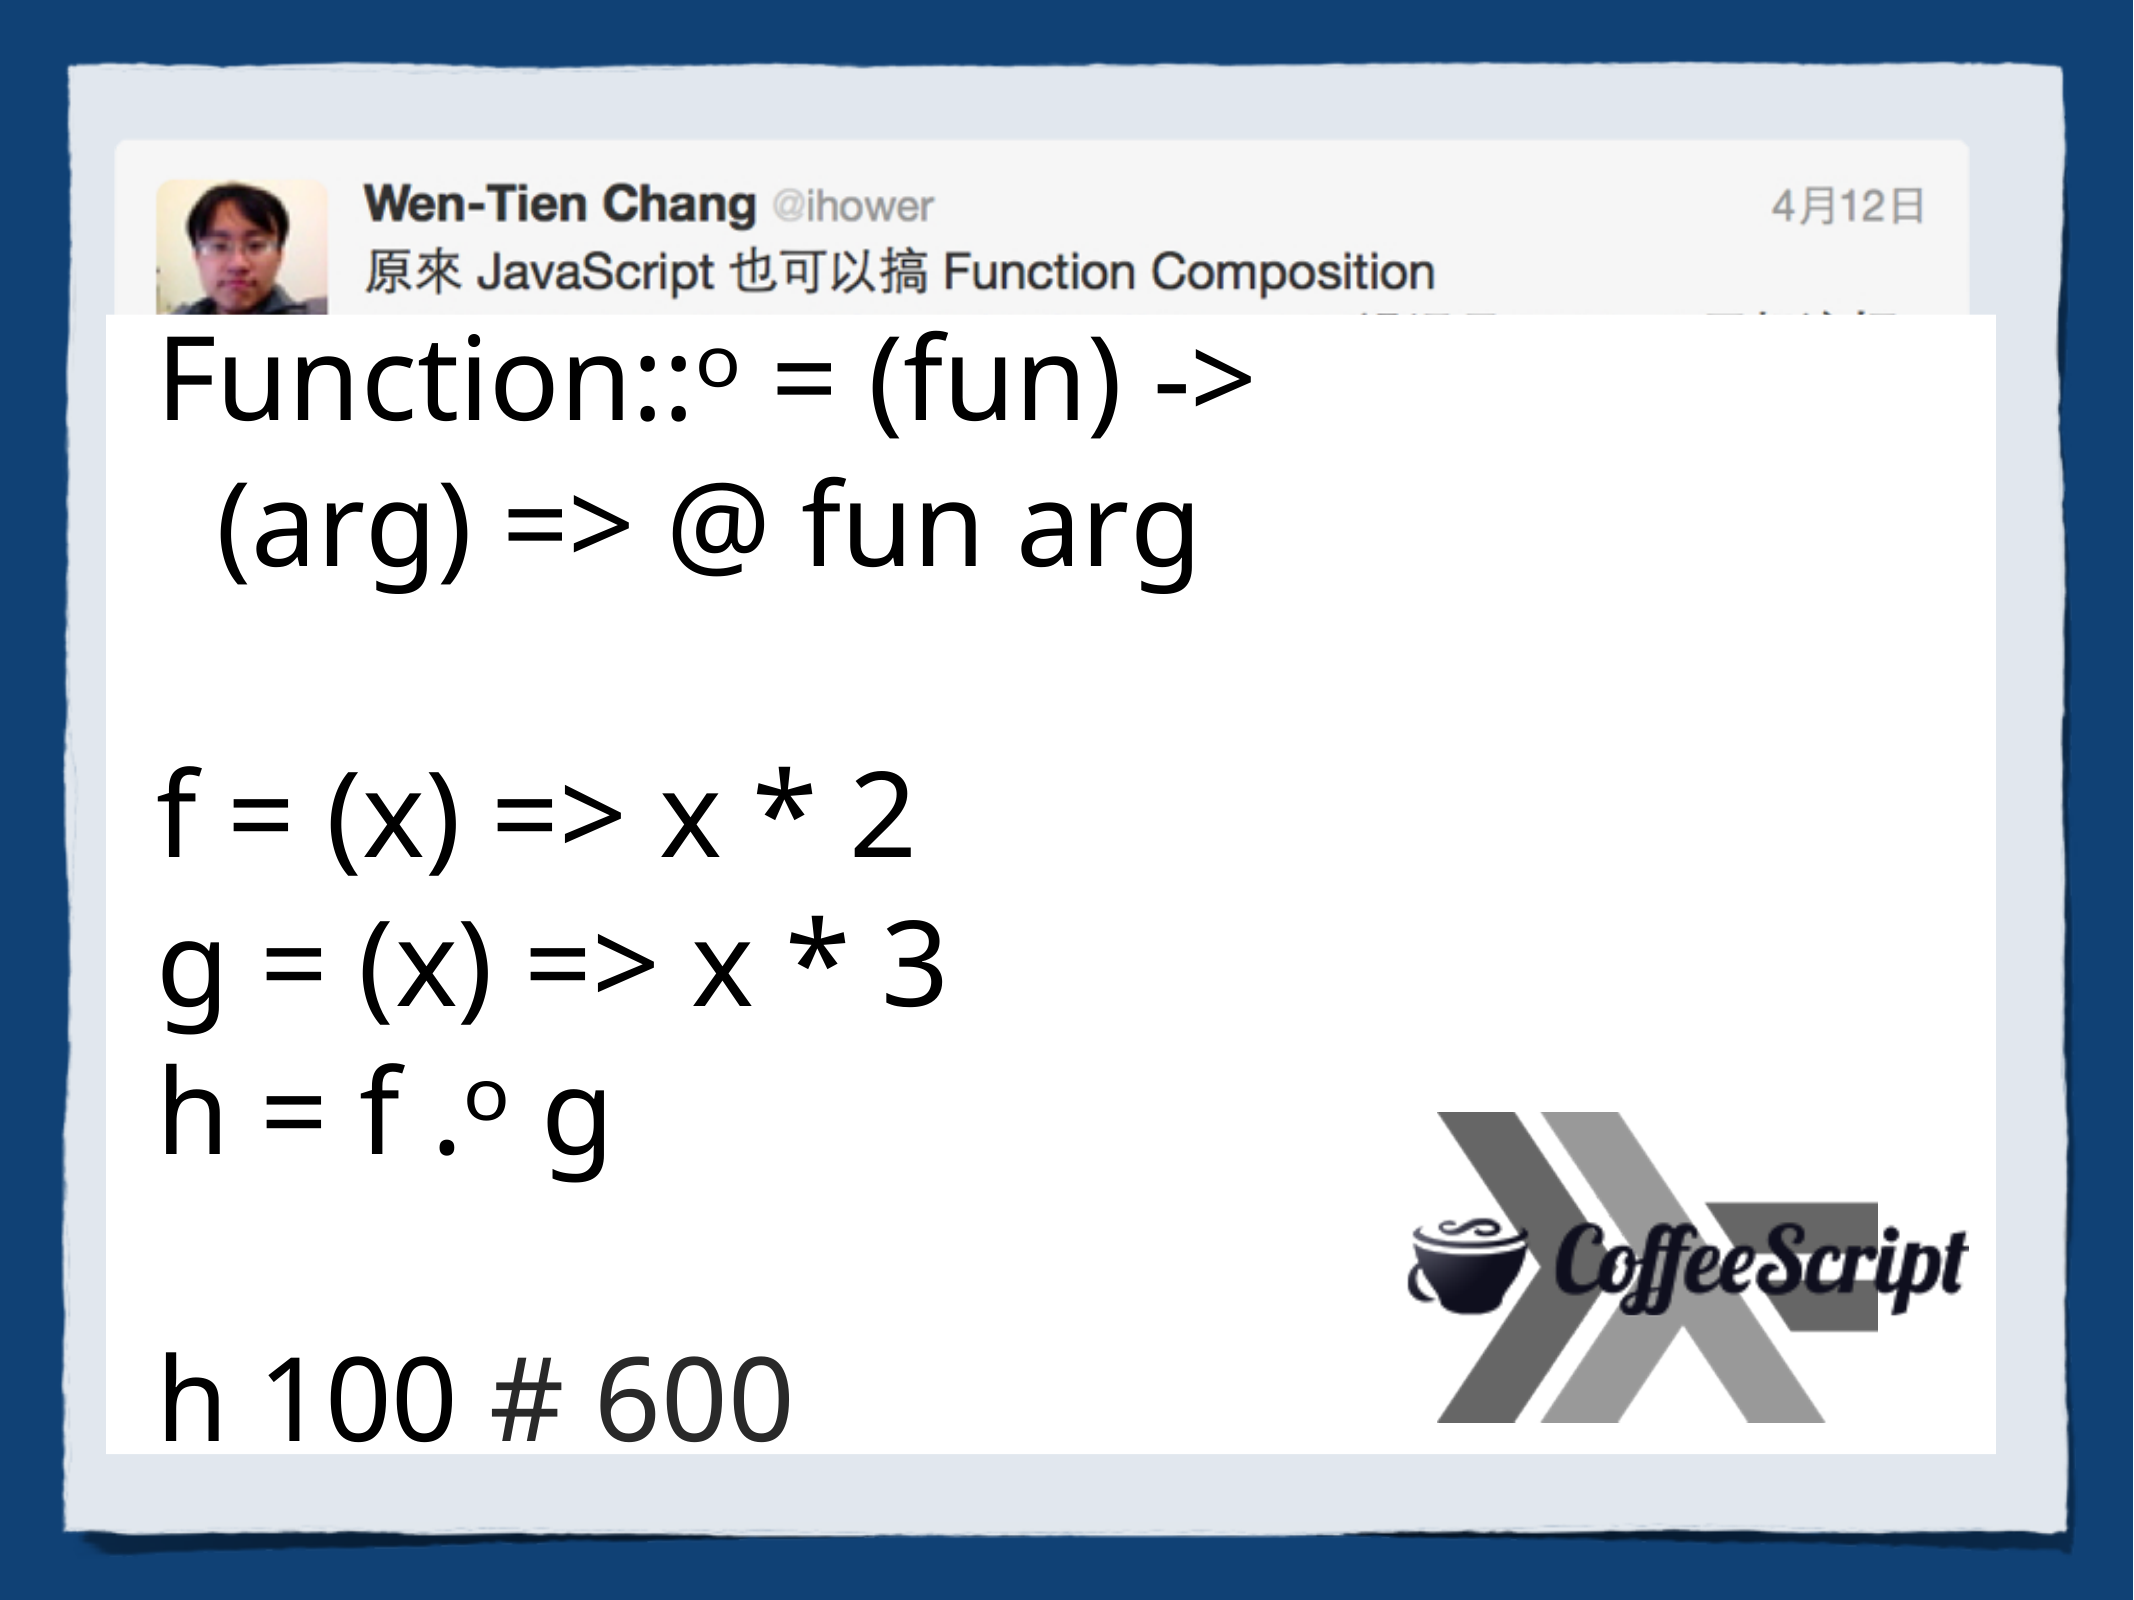

Function::ᵒ = (fun) ->
 (arg) => @ fun arg
f = (x) => x * 2
g = (x) => x * 3
h = f .ᵒ g
h 100 # 600